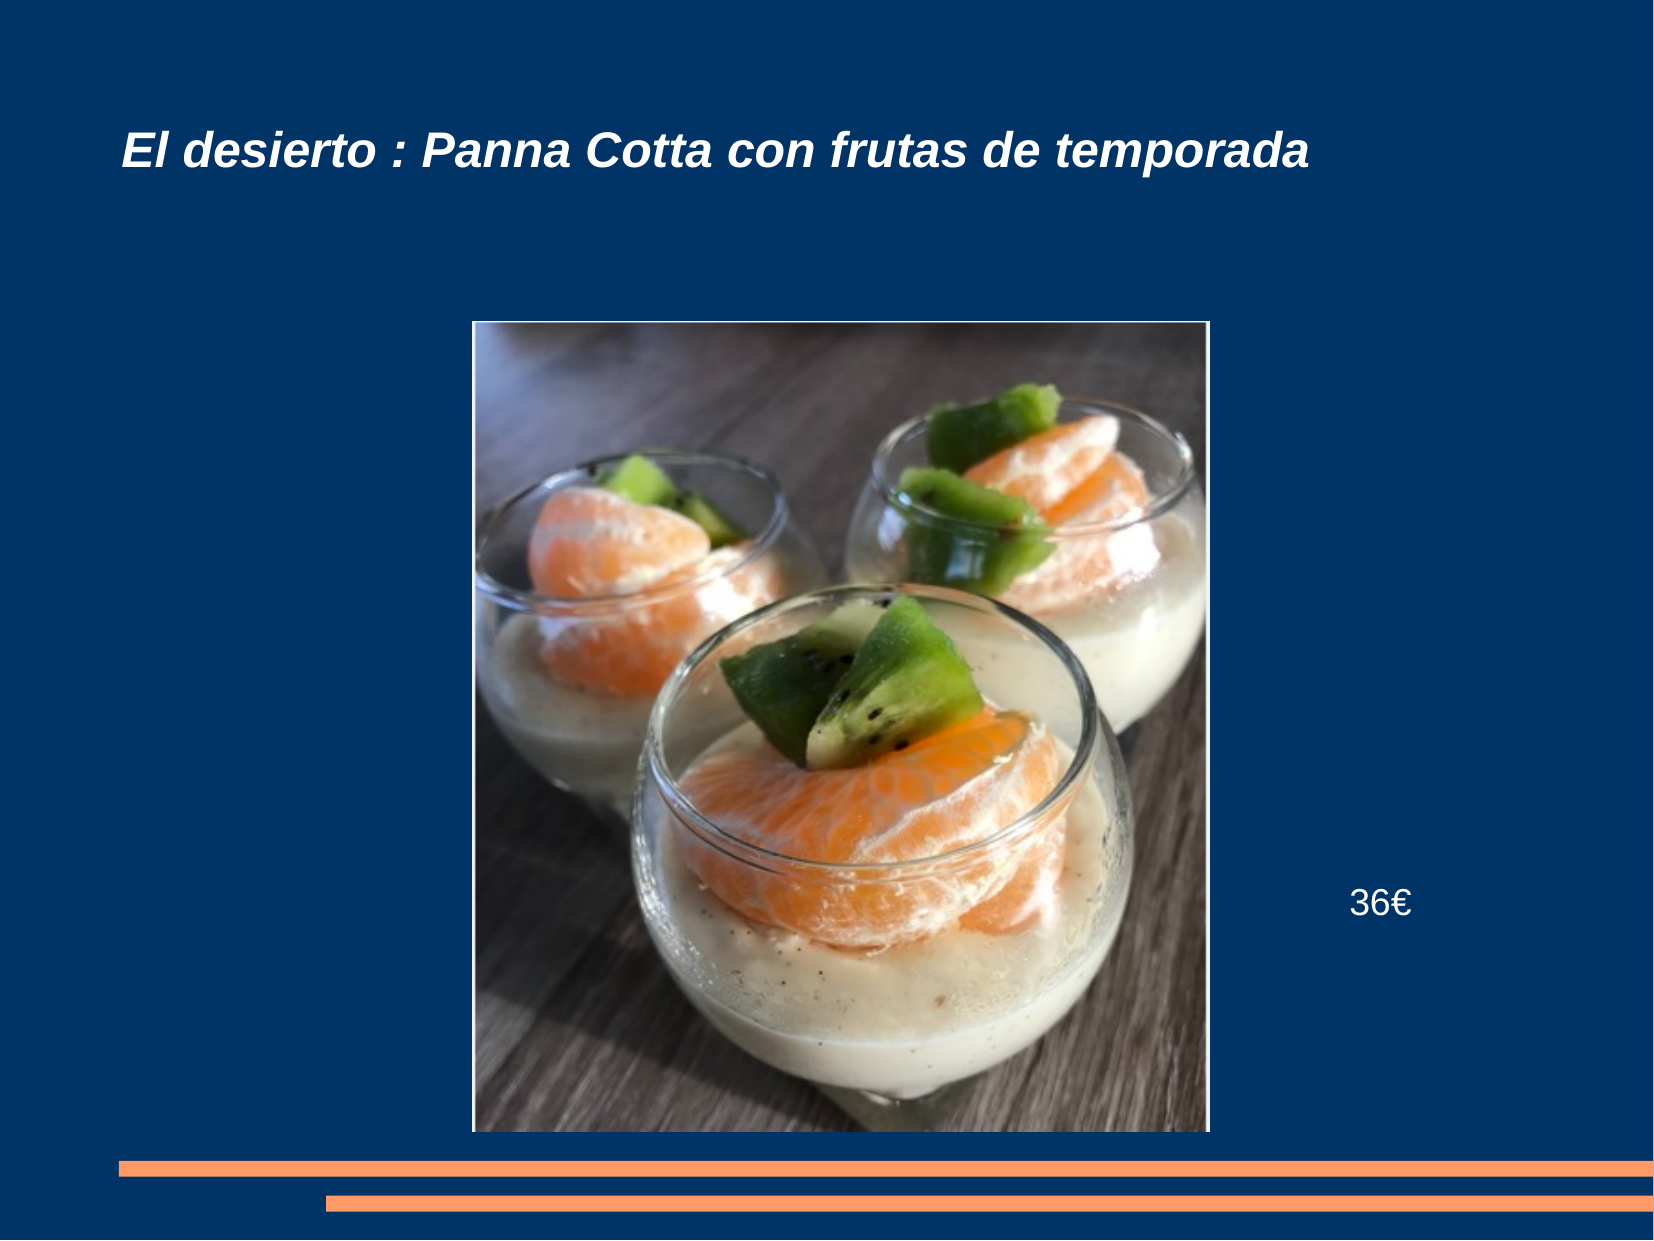

# El desierto : Panna Cotta con frutas de temporada
36€